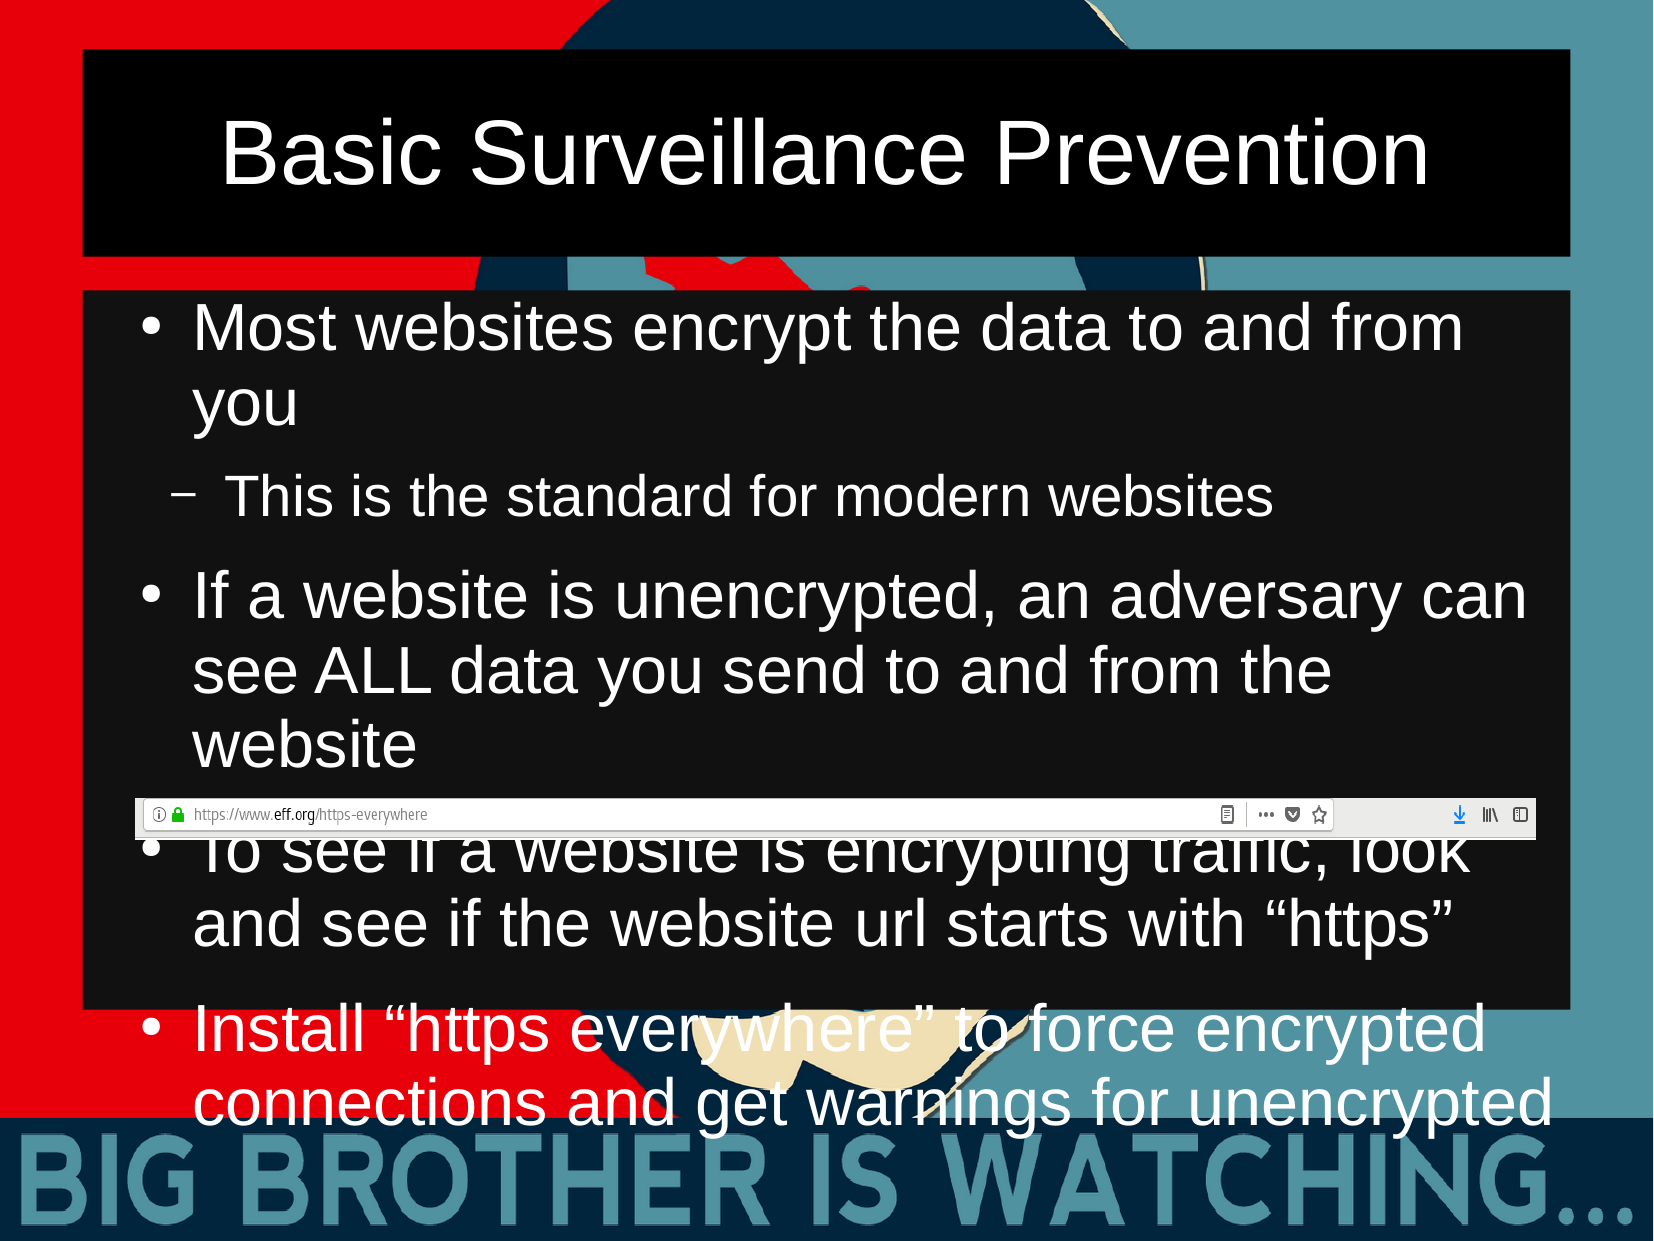

# Basic Surveillance Prevention
Most websites encrypt the data to and from you
This is the standard for modern websites
If a website is unencrypted, an adversary can see ALL data you send to and from the website
To see if a website is encrypting traffic, look and see if the website url starts with “https”
Install “https everywhere” to force encrypted connections and get warnings for unencrypted